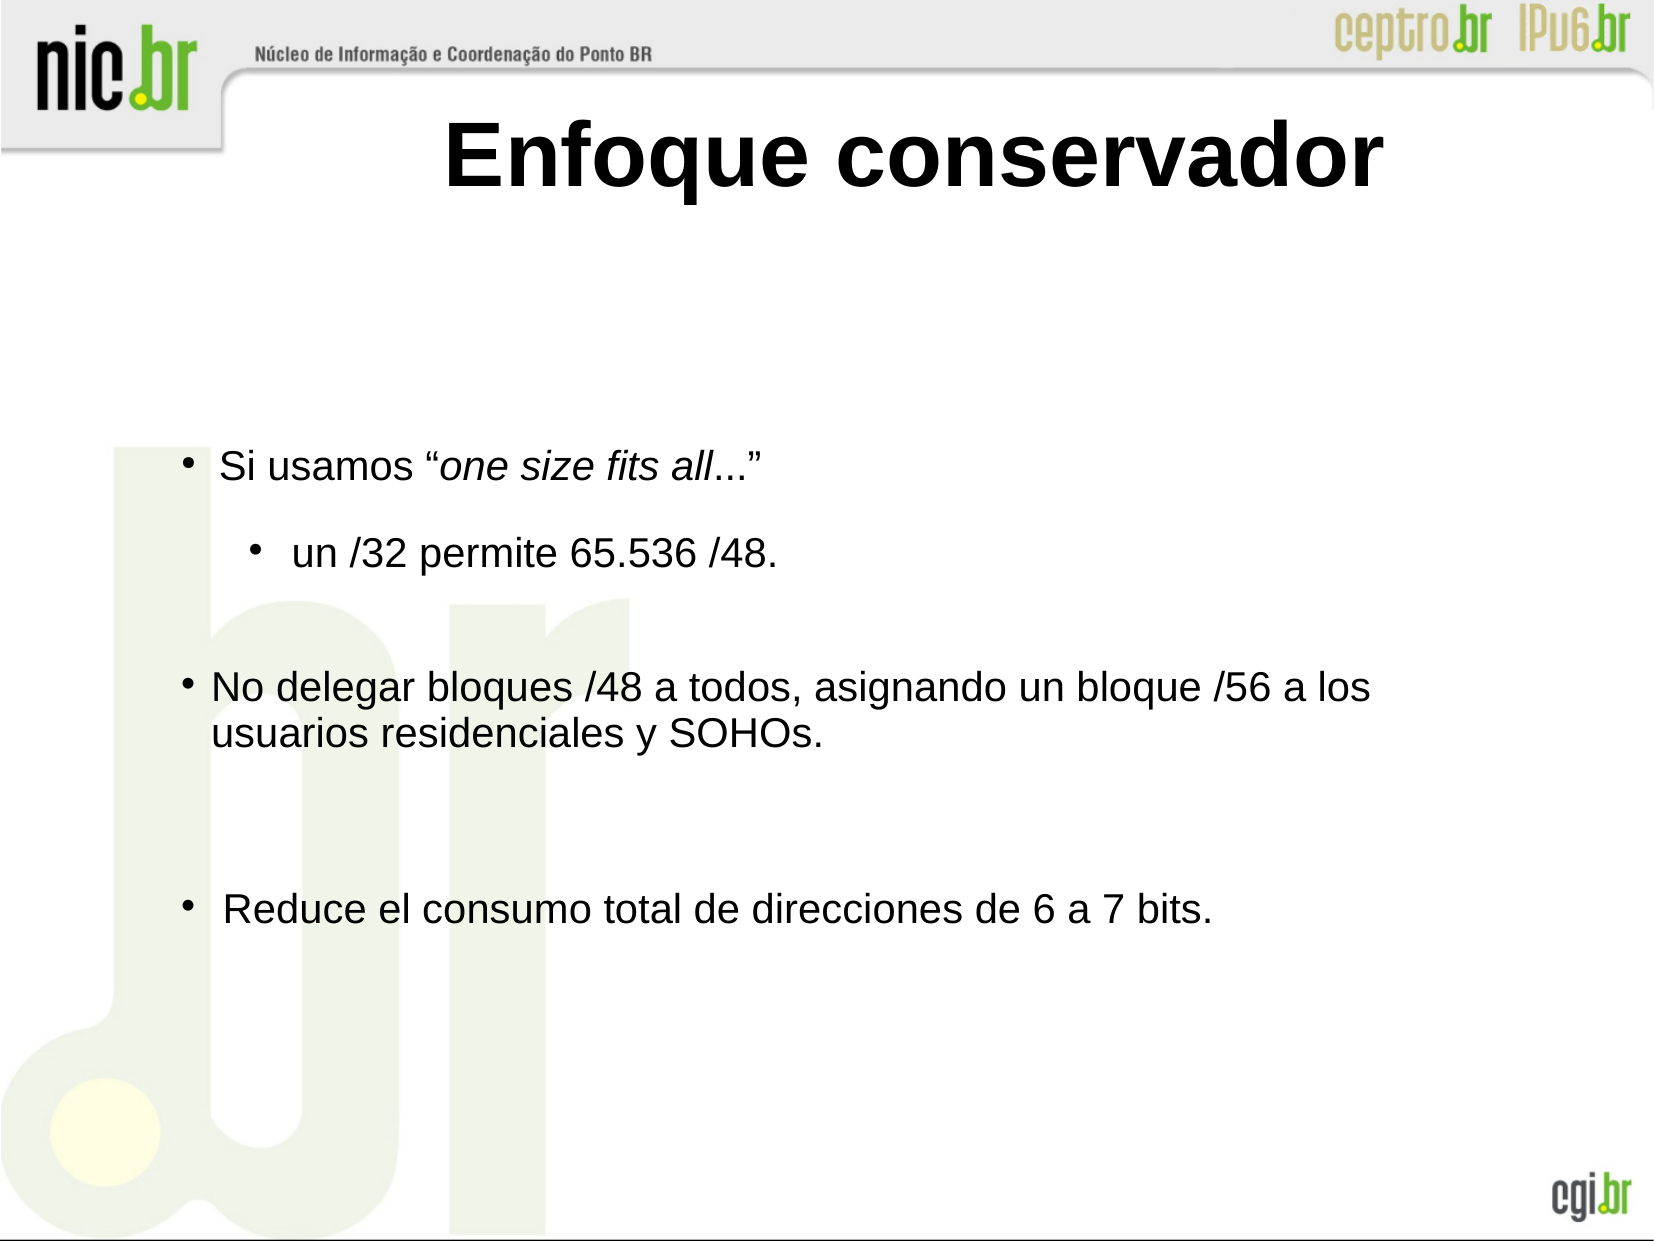

Enfoque conservador
 Si usamos “one size fits all...”
 un /32 permite 65.536 /48.
No delegar bloques /48 a todos, asignando un bloque /56 a los usuarios residenciales y SOHOs.
 Reduce el consumo total de direcciones de 6 a 7 bits.